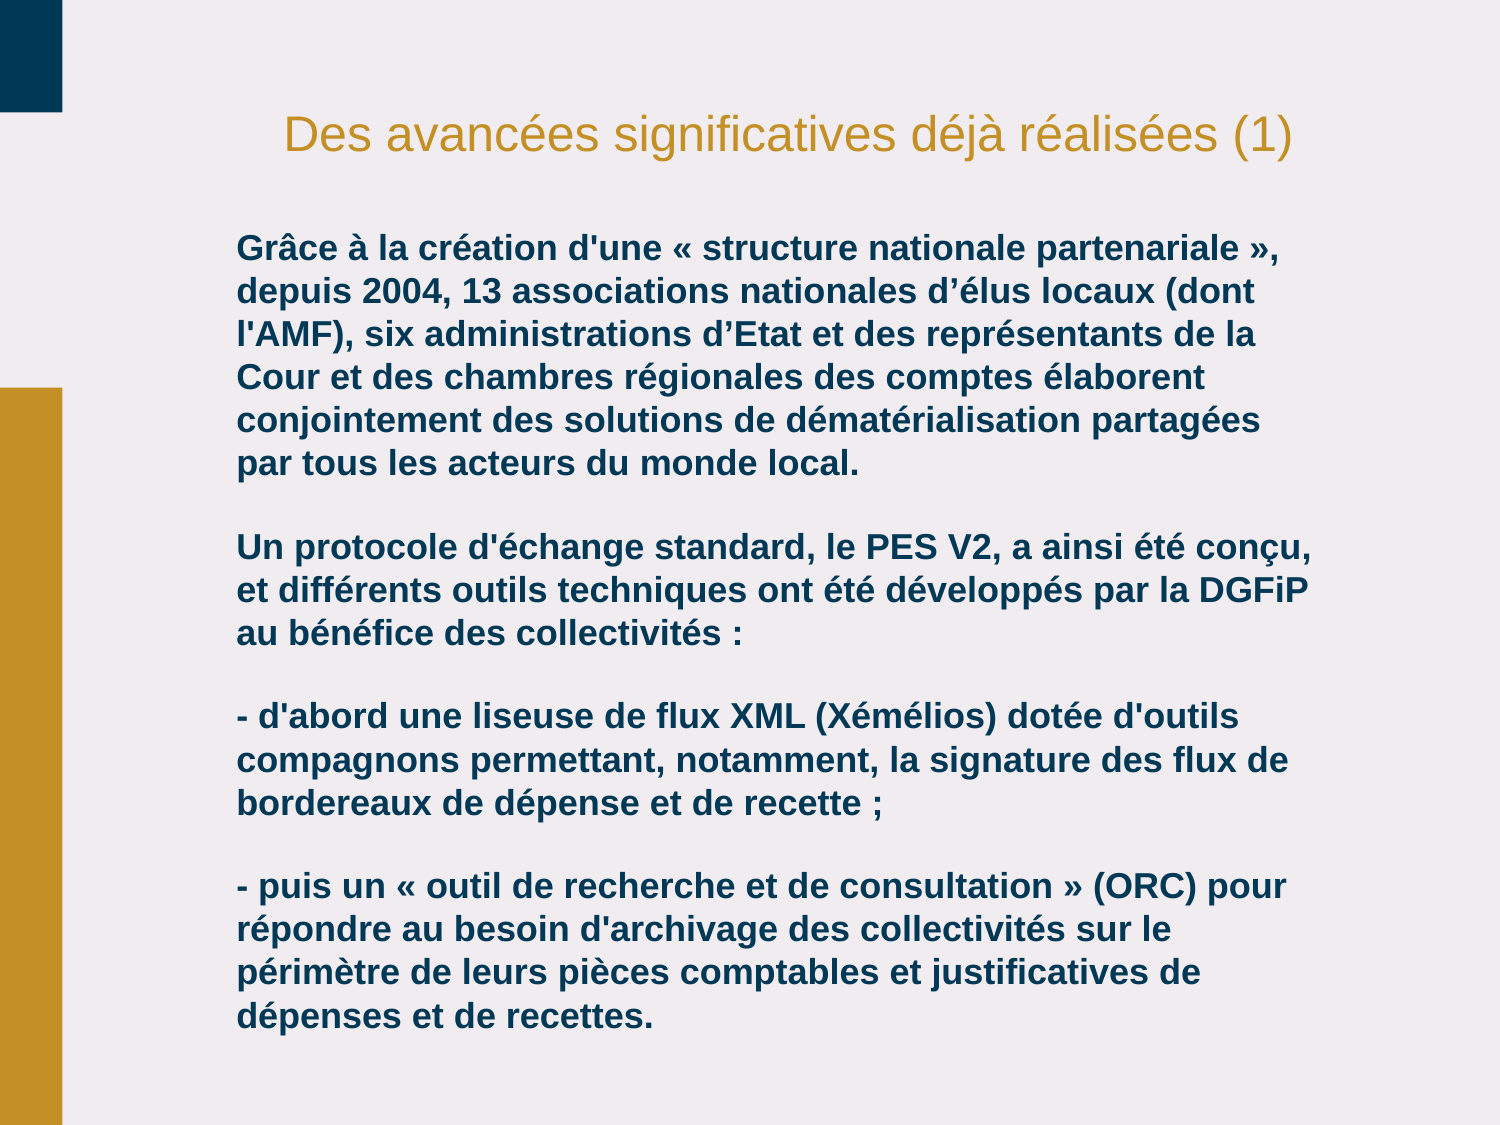

# Des avancées significatives déjà réalisées (1)
Grâce à la création d'une « structure nationale partenariale », depuis 2004, 13 associations nationales d’élus locaux (dont l'AMF), six administrations d’Etat et des représentants de la Cour et des chambres régionales des comptes élaborent conjointement des solutions de dématérialisation partagées par tous les acteurs du monde local.
Un protocole d'échange standard, le PES V2, a ainsi été conçu, et différents outils techniques ont été développés par la DGFiP au bénéfice des collectivités :
- d'abord une liseuse de flux XML (Xémélios) dotée d'outils compagnons permettant, notamment, la signature des flux de bordereaux de dépense et de recette ;
- puis un « outil de recherche et de consultation » (ORC) pour répondre au besoin d'archivage des collectivités sur le périmètre de leurs pièces comptables et justificatives de dépenses et de recettes.